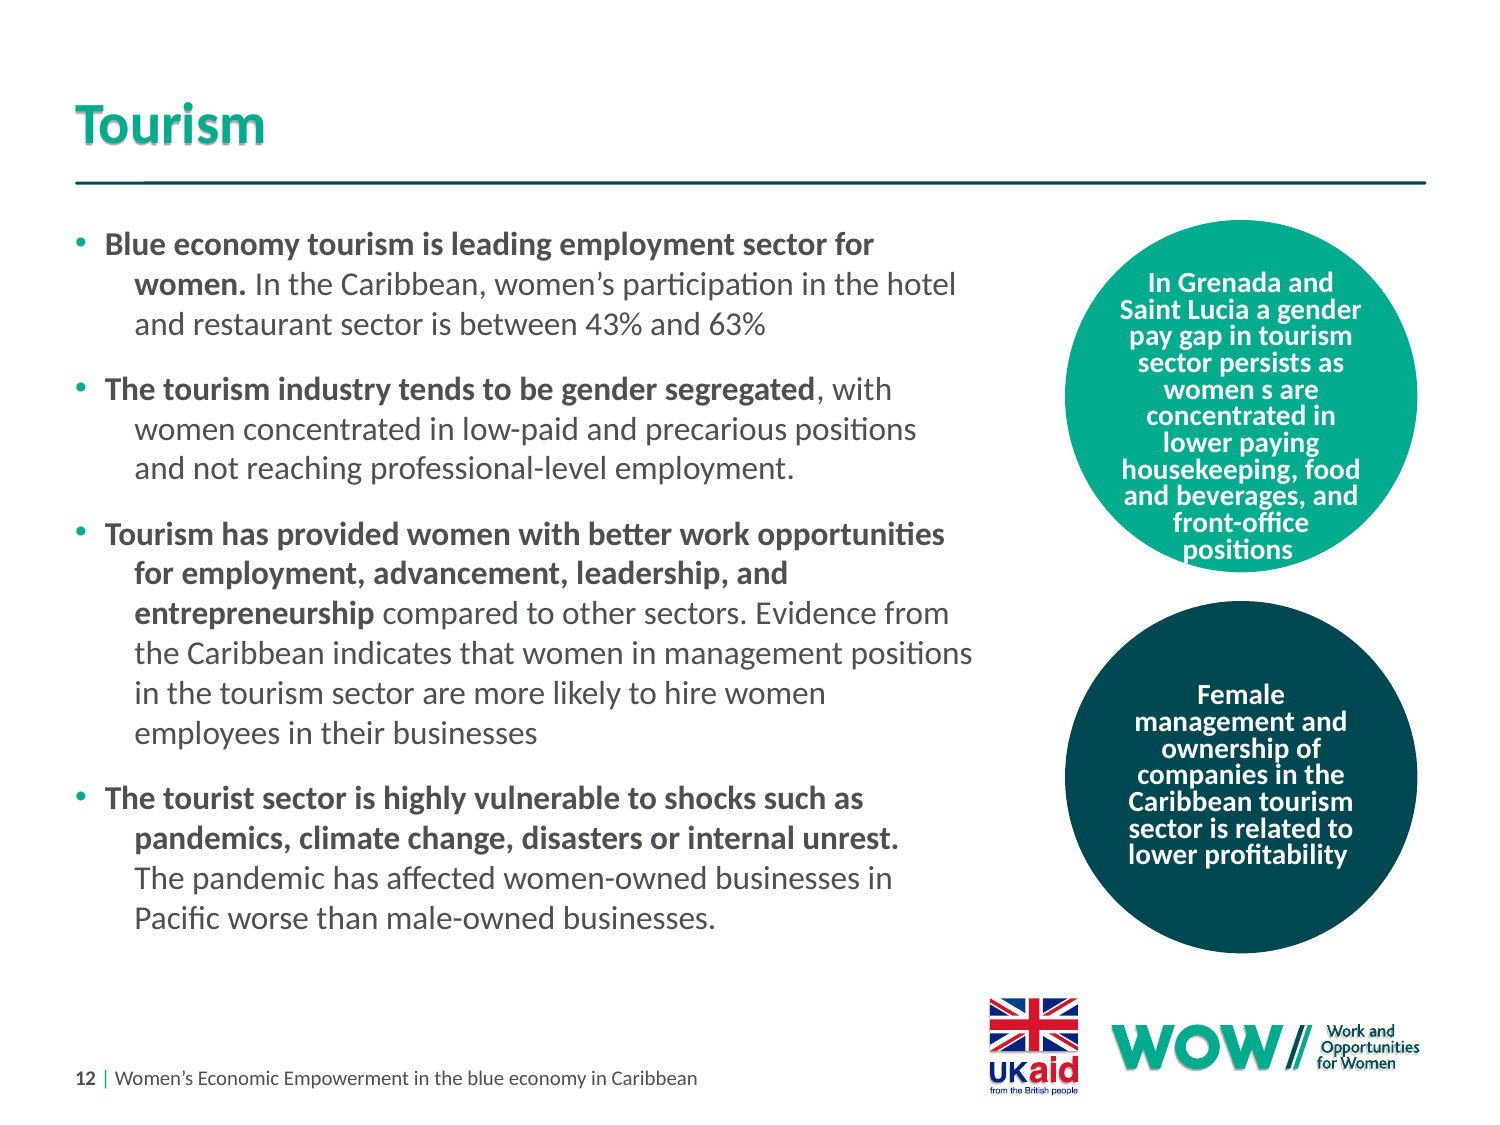

# Tourism
In Grenada and Saint Lucia a gender pay gap in tourism sector persists as women s are concentrated in lower paying housekeeping, food and beverages, and front-office positions
Blue economy tourism is leading employment sector for women. In the Caribbean, women’s participation in the hotel and restaurant sector is between 43% and 63%
The tourism industry tends to be gender segregated, with women concentrated in low-paid and precarious positions
and not reaching professional-level employment.
Tourism has provided women with better work opportunities for employment, advancement, leadership, and entrepreneurship compared to other sectors. Evidence from
the Caribbean indicates that women in management positions in the tourism sector are more likely to hire women employees in their businesses
The tourist sector is highly vulnerable to shocks such as pandemics, climate change, disasters or internal unrest.
The pandemic has affected women-owned businesses in
Pacific worse than male-owned businesses.
Female management and ownership of companies in the Caribbean tourism sector is related to lower profitability
10 | Women’s Economic Empowerment in the blue economy in Caribbean